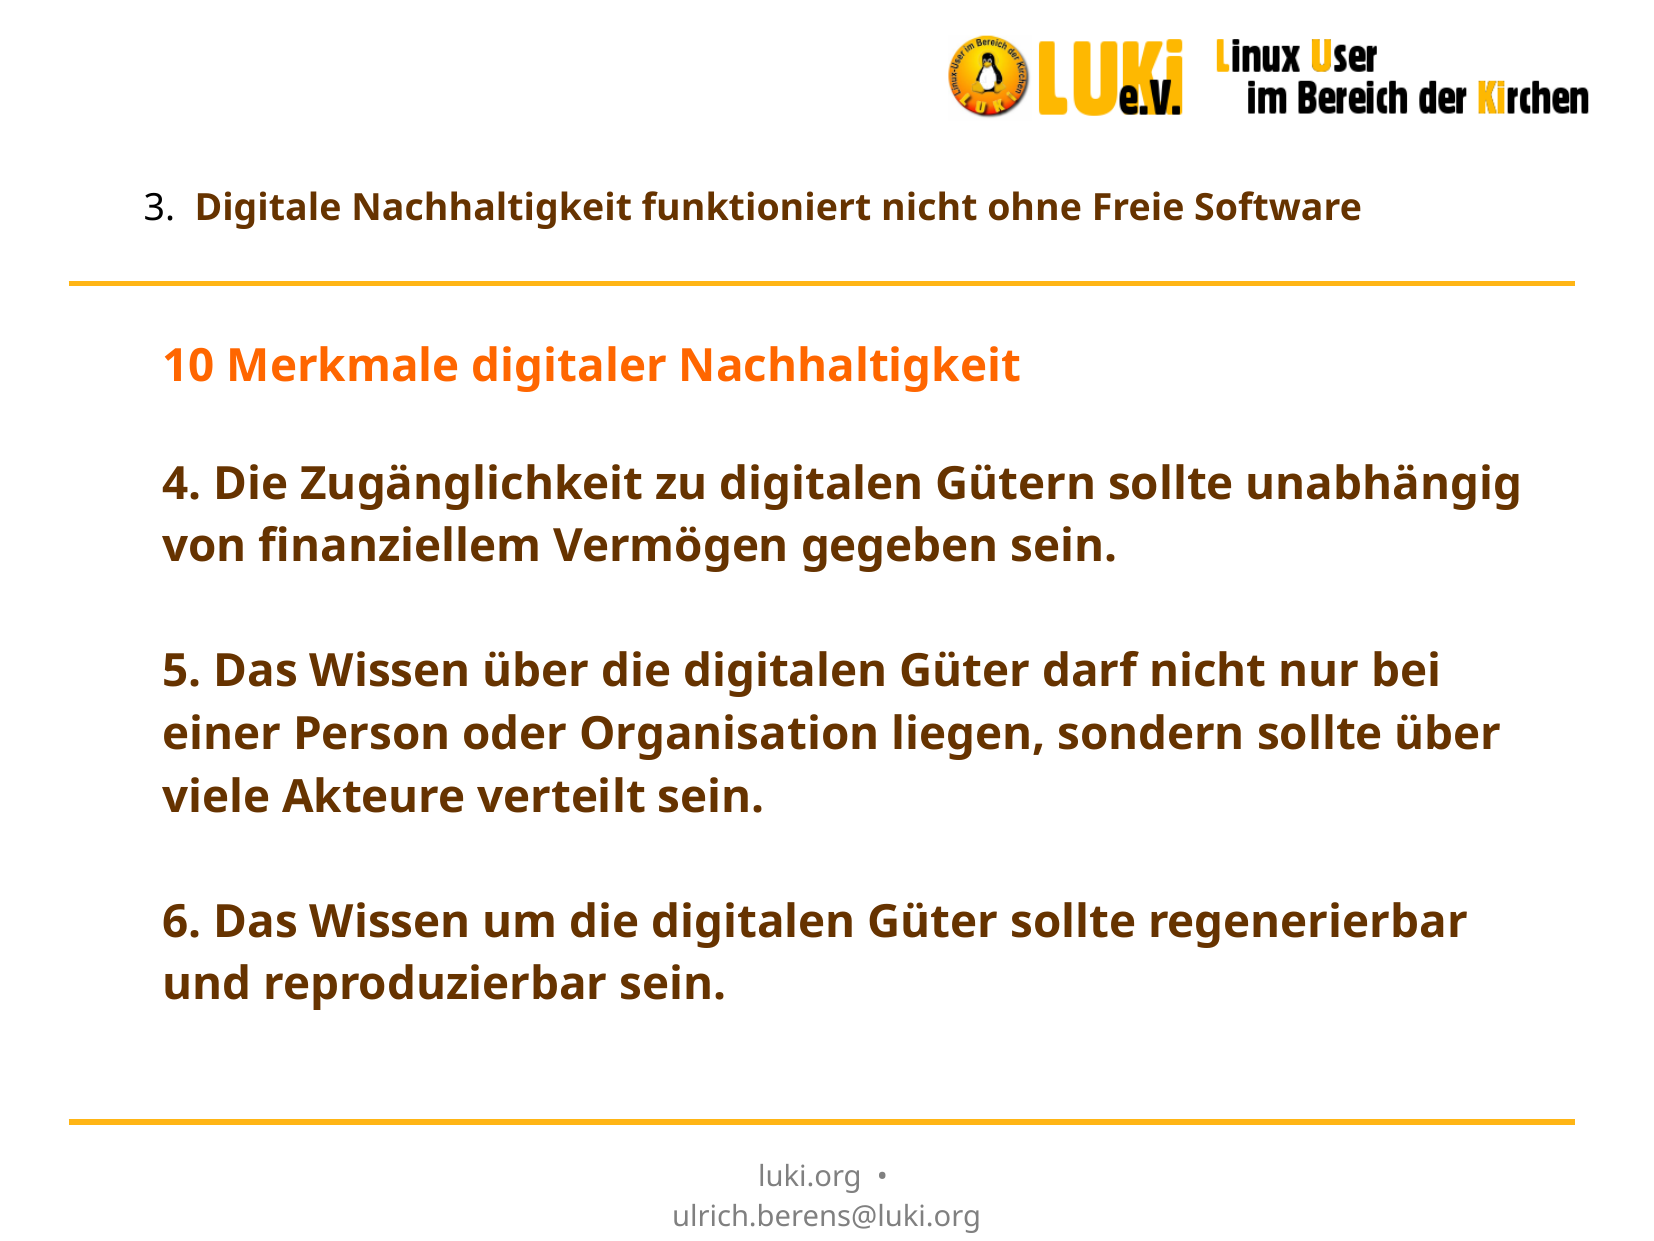

3. Digitale Nachhaltigkeit funktioniert nicht ohne Freie Software
10 Merkmale digitaler Nachhaltigkeit
4. Die Zugänglichkeit zu digitalen Gütern sollte unabhängig von finanziellem Vermögen gegeben sein.
5. Das Wissen über die digitalen Güter darf nicht nur bei einer Person oder Organisation liegen, sondern sollte über viele Akteure verteilt sein.
6. Das Wissen um die digitalen Güter sollte regenerierbar und reproduzierbar sein.
luki.org • ulrich.berens@luki.org